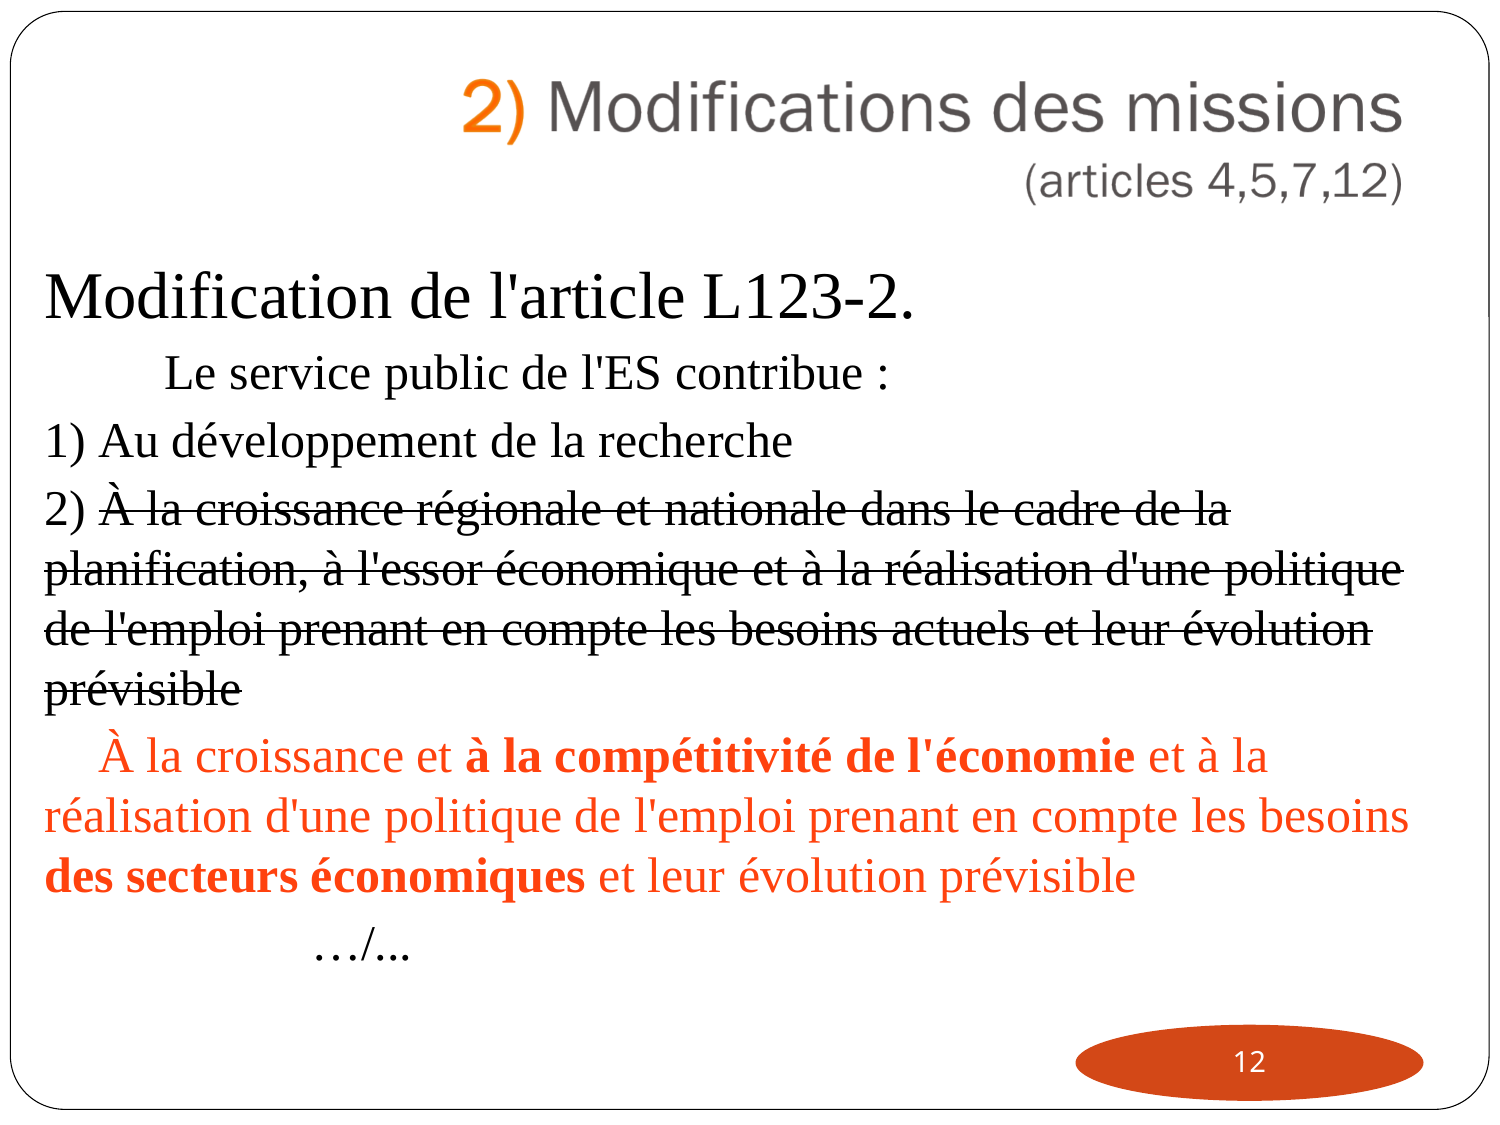

Modification de l'article L123-2.
Le service public de l'ES contribue :
 Au développement de la recherche
 À la croissance régionale et nationale dans le cadre de la planification, à l'essor économique et à la réalisation d'une politique de l'emploi prenant en compte les besoins actuels et leur évolution prévisible
 À la croissance et à la compétitivité de l'économie et à la réalisation d'une politique de l'emploi prenant en compte les besoins des secteurs économiques et leur évolution prévisible
…/...